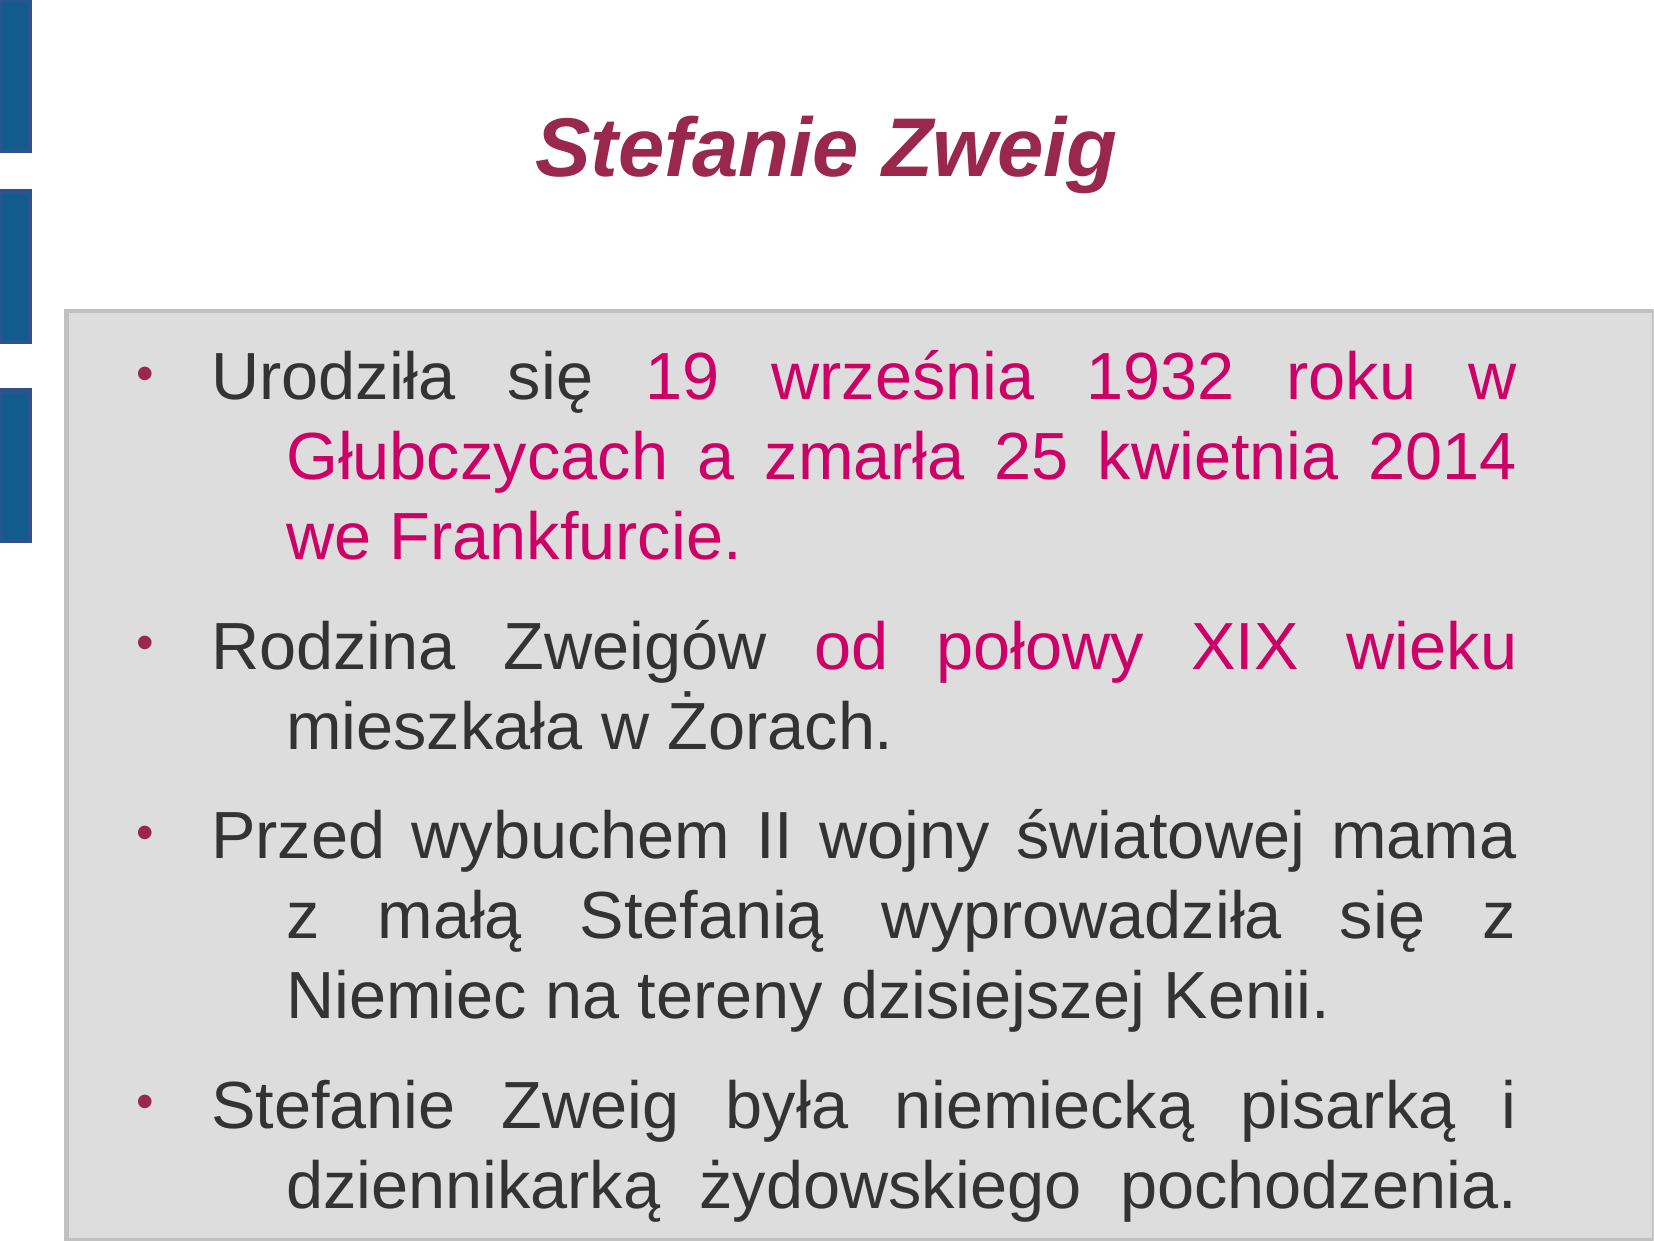

# Stefanie Zweig
Urodziła się 19 września 1932 roku w Głubczycach a zmarła 25 kwietnia 2014 we Frankfurcie.
Rodzina Zweigów od połowy XIX wieku mieszkała w Żorach.
Przed wybuchem II wojny światowej mama z małą Stefanią wyprowadziła się z Niemiec na tereny dzisiejszej Kenii.
Stefanie Zweig była niemiecką pisarką i dziennikarką żydowskiego pochodzenia.